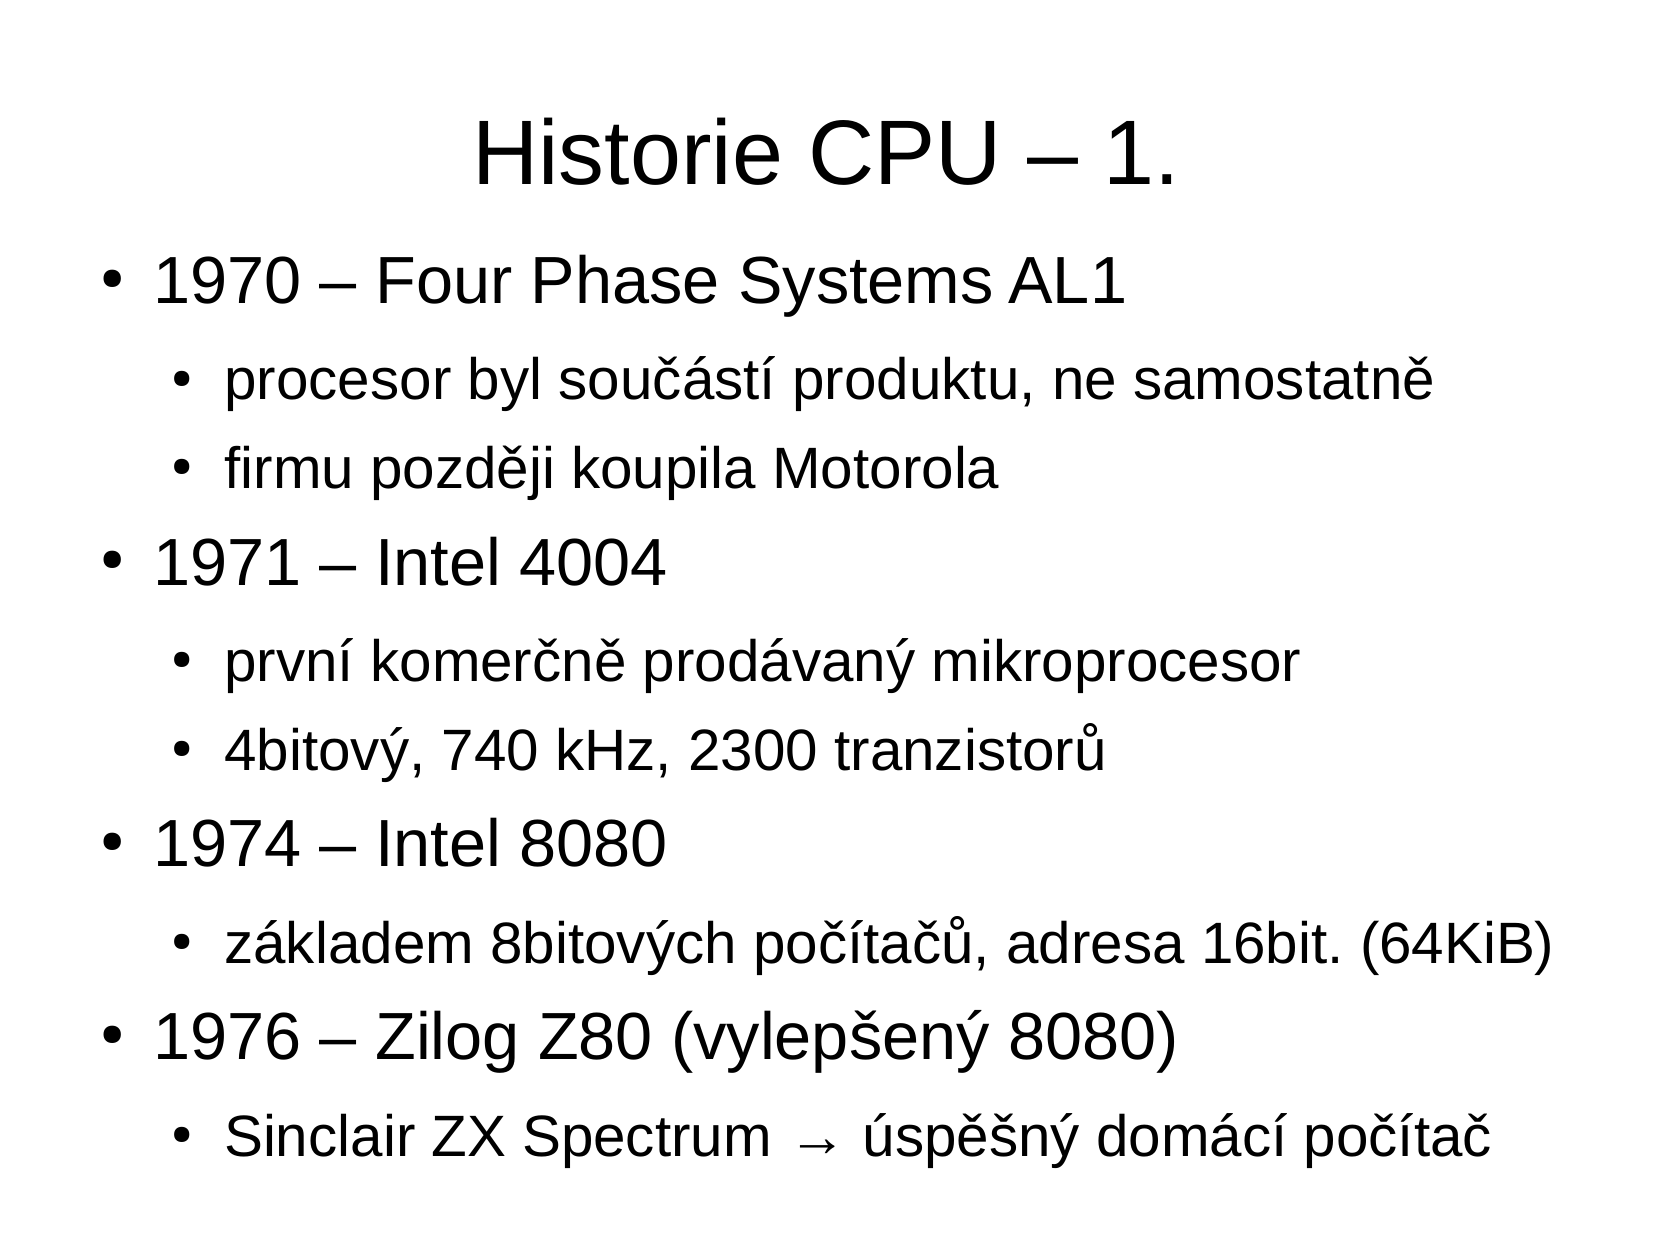

# Historie CPU – 1.
1970 – Four Phase Systems AL1
procesor byl součástí produktu, ne samostatně
firmu později koupila Motorola
1971 – Intel 4004
první komerčně prodávaný mikroprocesor
4bitový, 740 kHz, 2300 tranzistorů
1974 – Intel 8080
základem 8bitových počítačů, adresa 16bit. (64KiB)
1976 – Zilog Z80 (vylepšený 8080)
Sinclair ZX Spectrum → úspěšný domácí počítač